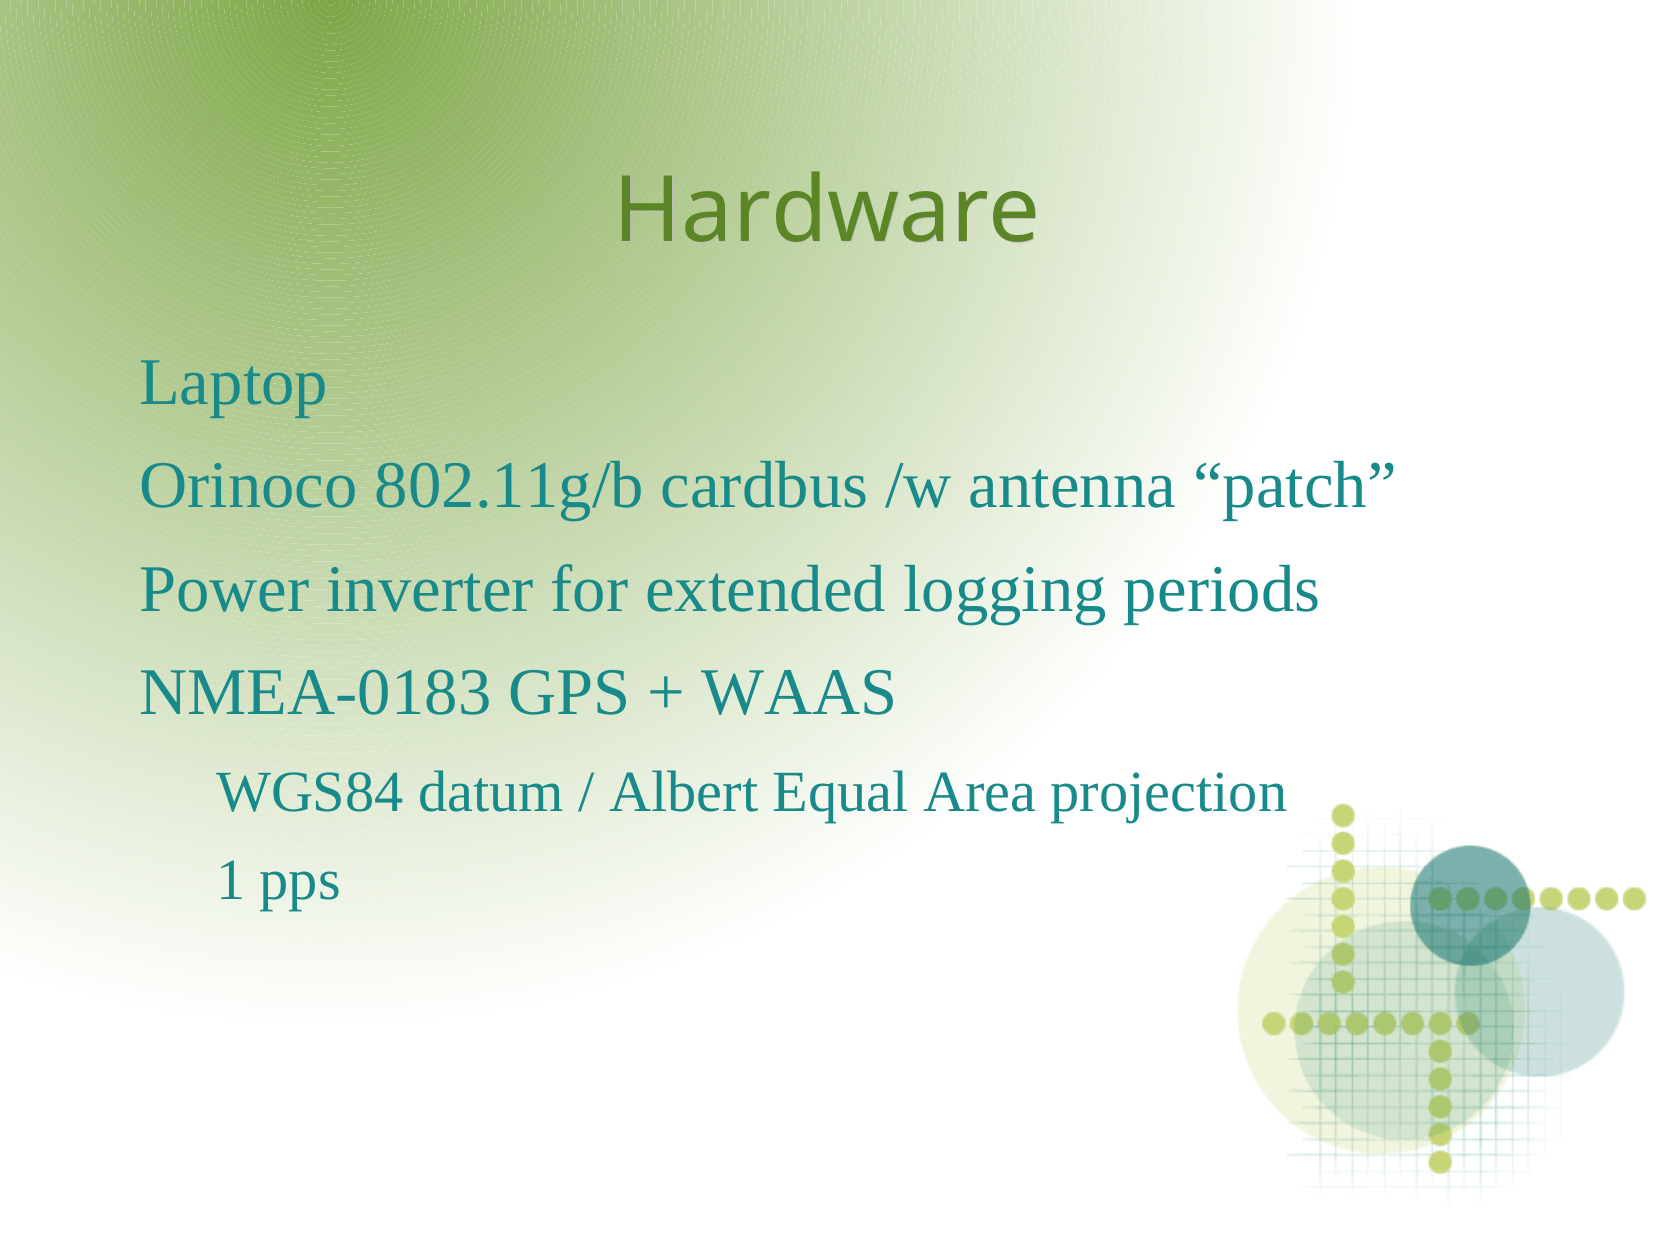

# Hardware
Laptop
Orinoco 802.11g/b cardbus /w antenna “patch”
Power inverter for extended logging periods
NMEA-0183 GPS + WAAS
WGS84 datum / Albert Equal Area projection
1 pps